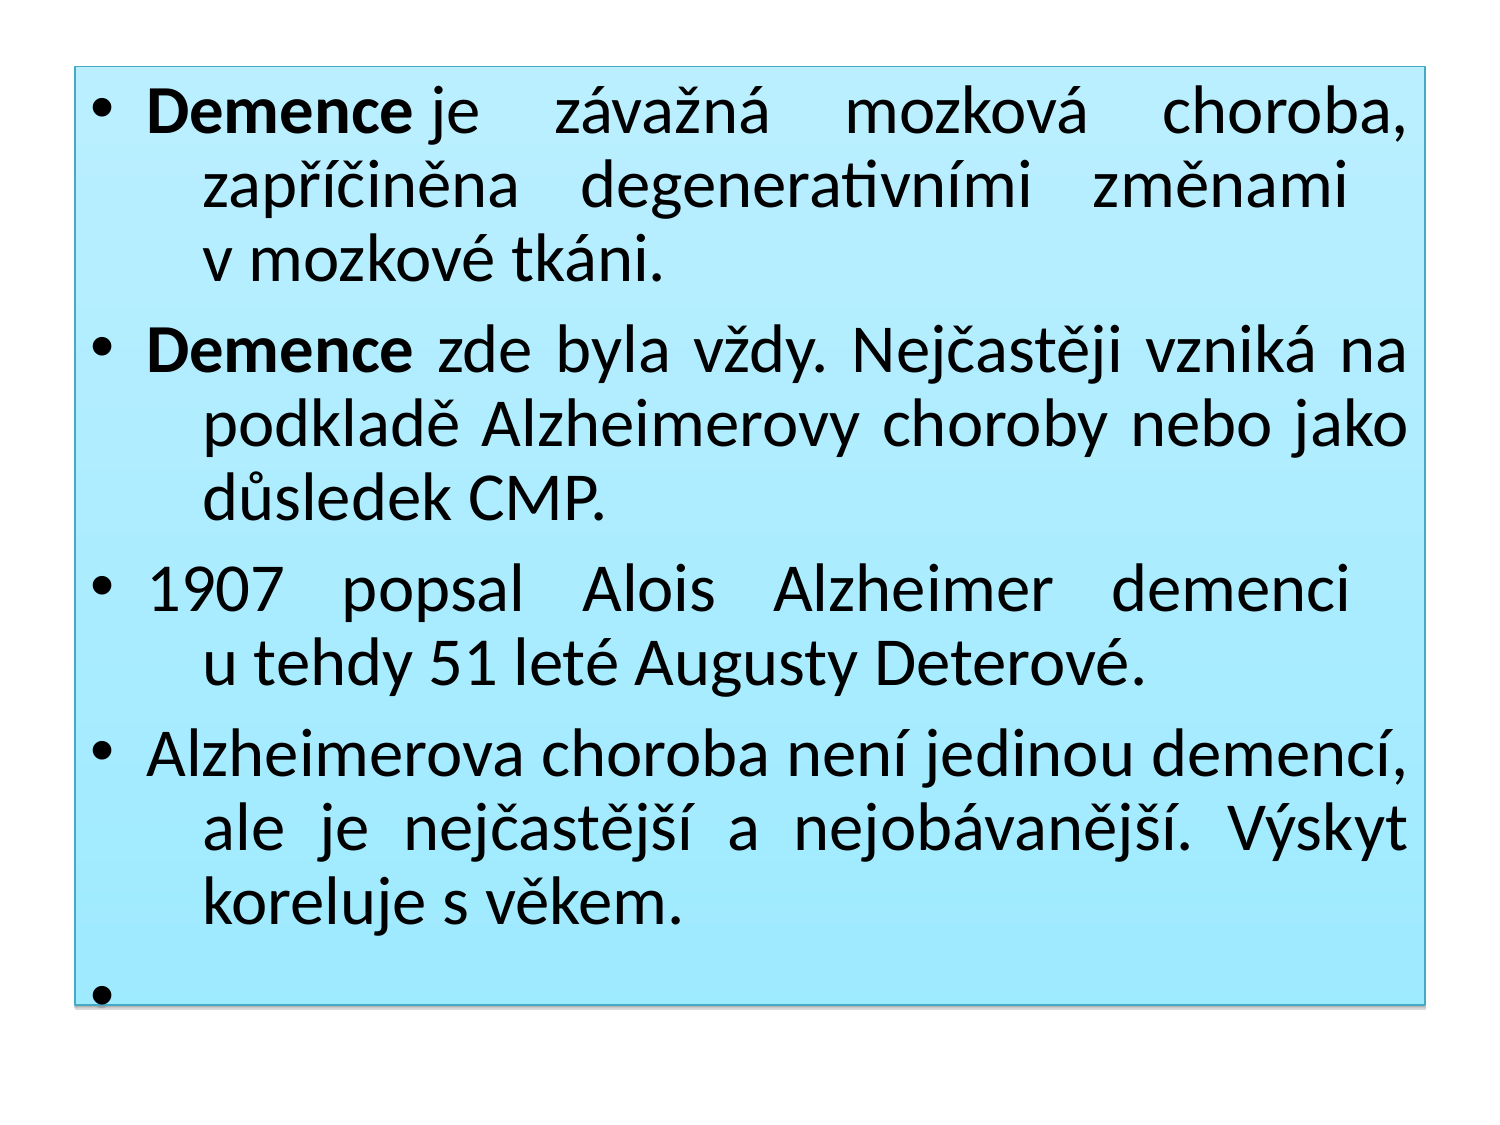

# Demence je závažná mozková choroba, zapříčiněna degenerativními změnami v mozkové tkáni.
Demence zde byla vždy. Nejčastěji vzniká na podkladě Alzheimerovy choroby nebo jako důsledek CMP.
1907 popsal Alois Alzheimer demenci
u tehdy 51 leté Augusty Deterové.
Alzheimerova choroba není jedinou demencí, ale je nejčastější a nejobávanější. Výskyt koreluje s věkem.